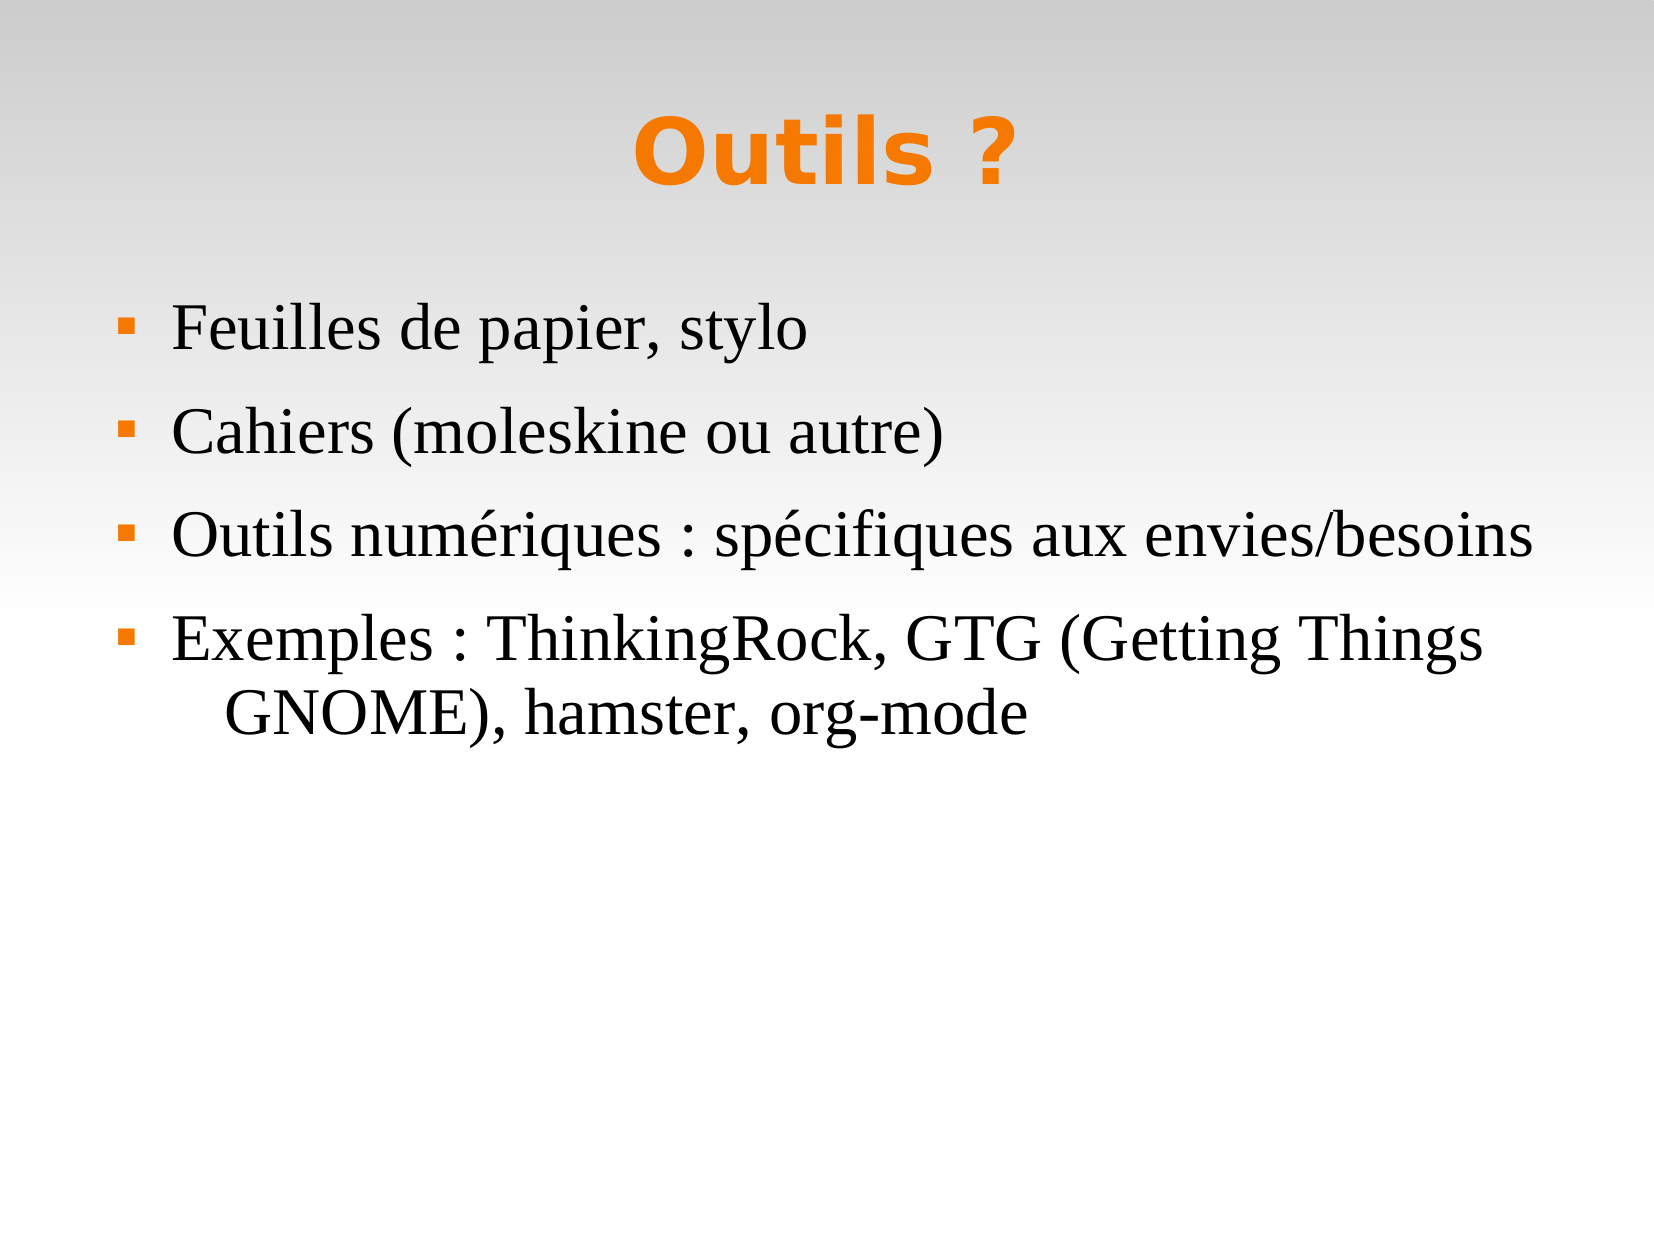

# Outils ?
Feuilles de papier, stylo
Cahiers (moleskine ou autre)
Outils numériques : spécifiques aux envies/besoins
Exemples : ThinkingRock, GTG (Getting Things GNOME), hamster, org-mode